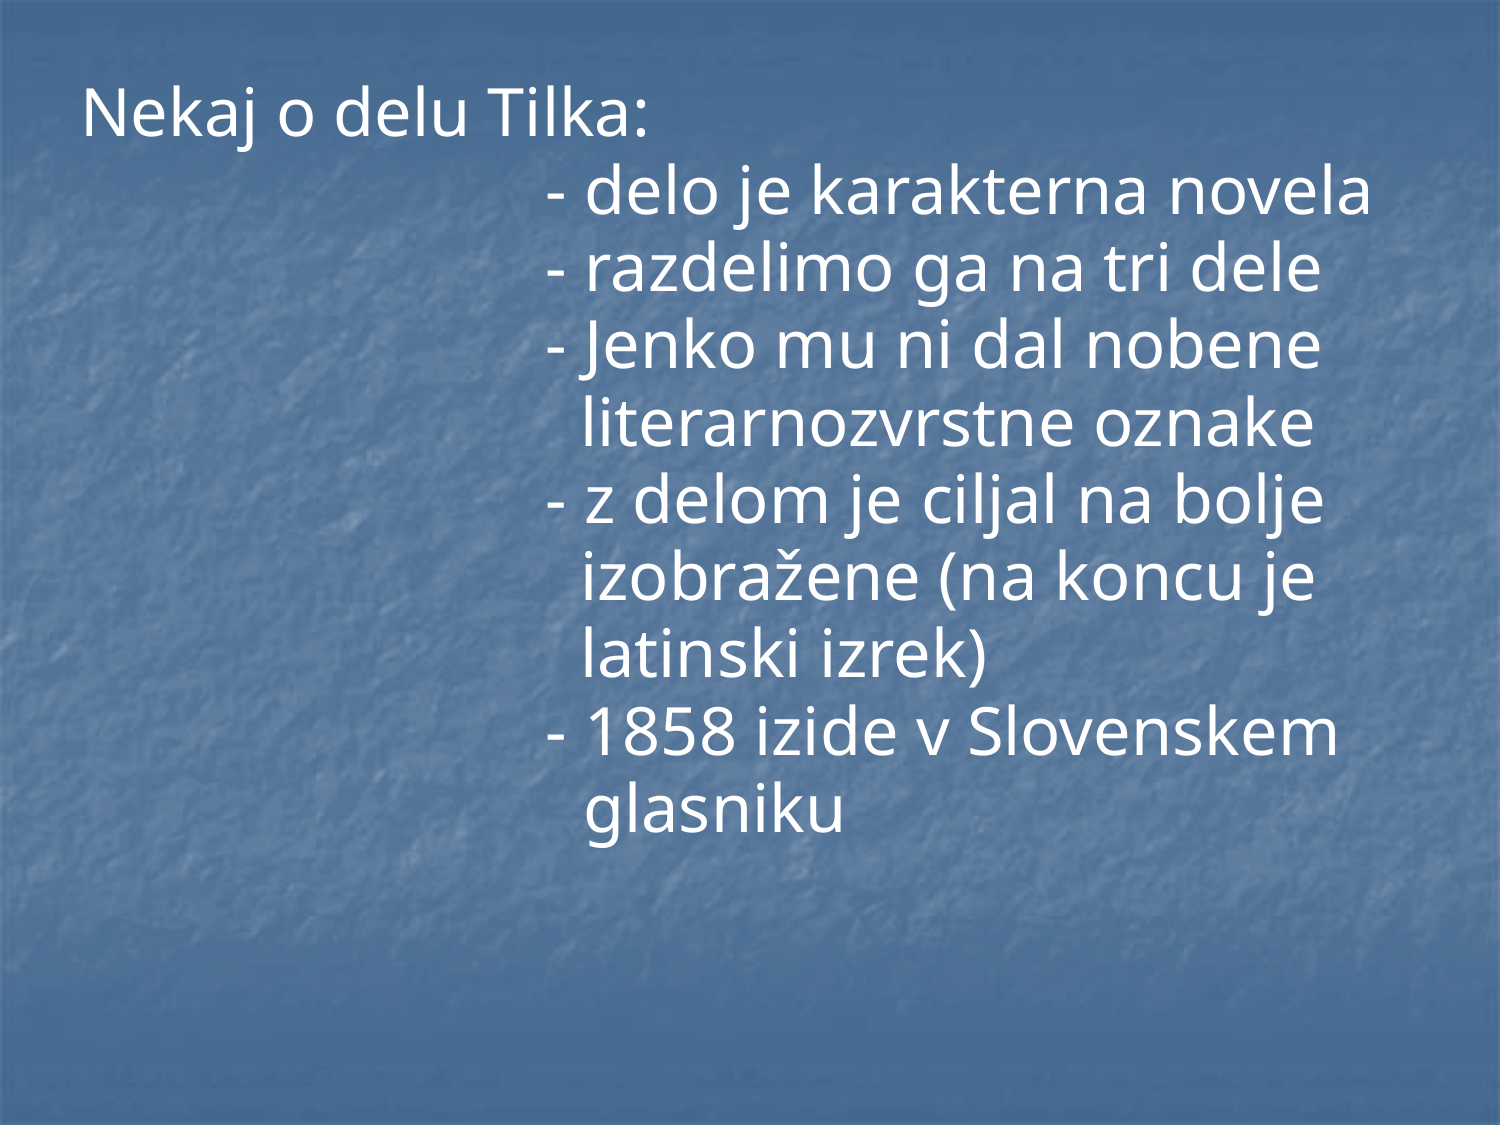

# Nekaj o delu Tilka:
 - delo je karakterna novela
 - razdelimo ga na tri dele
 - Jenko mu ni dal nobene
 literarnozvrstne oznake
 - z delom je ciljal na bolje
 izobražene (na koncu je
 latinski izrek)
 - 1858 izide v Slovenskem
 glasniku